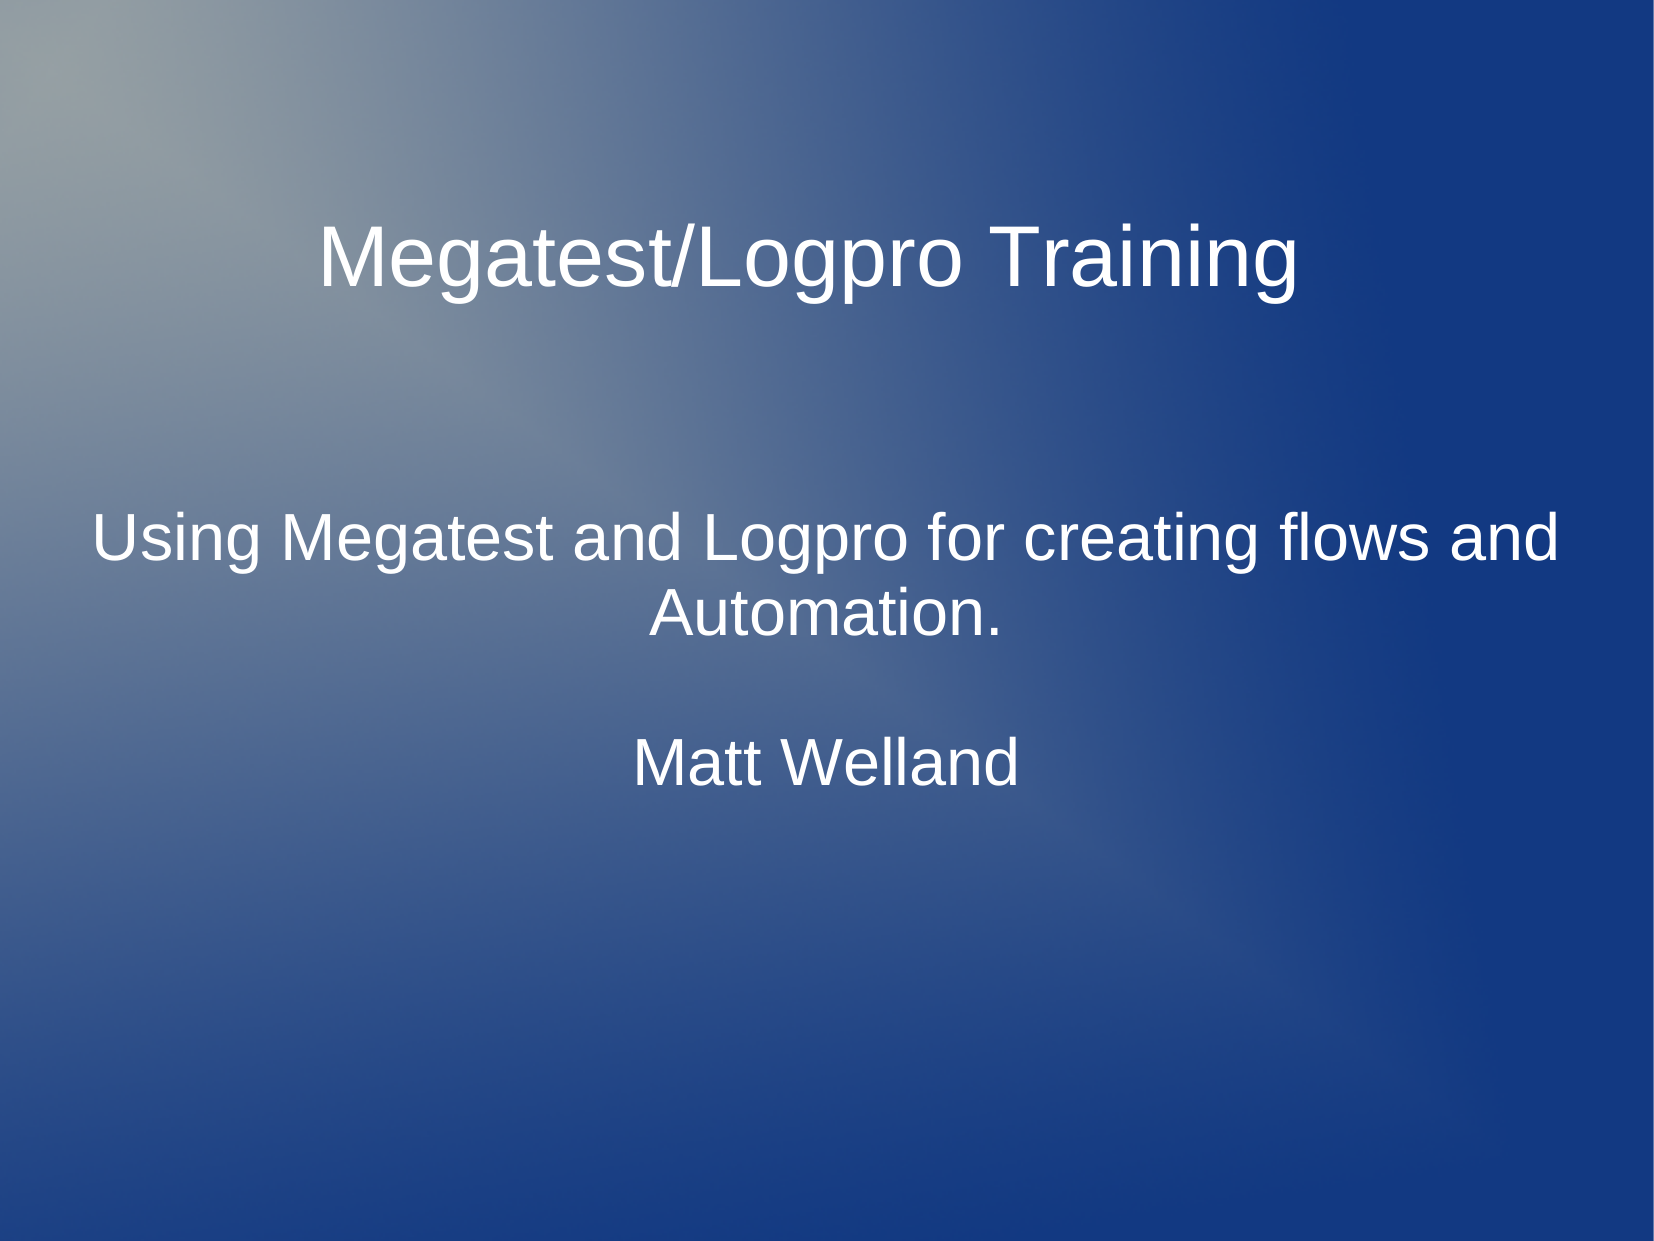

# Megatest/Logpro Training
Using Megatest and Logpro for creating flows and Automation.
Matt Welland